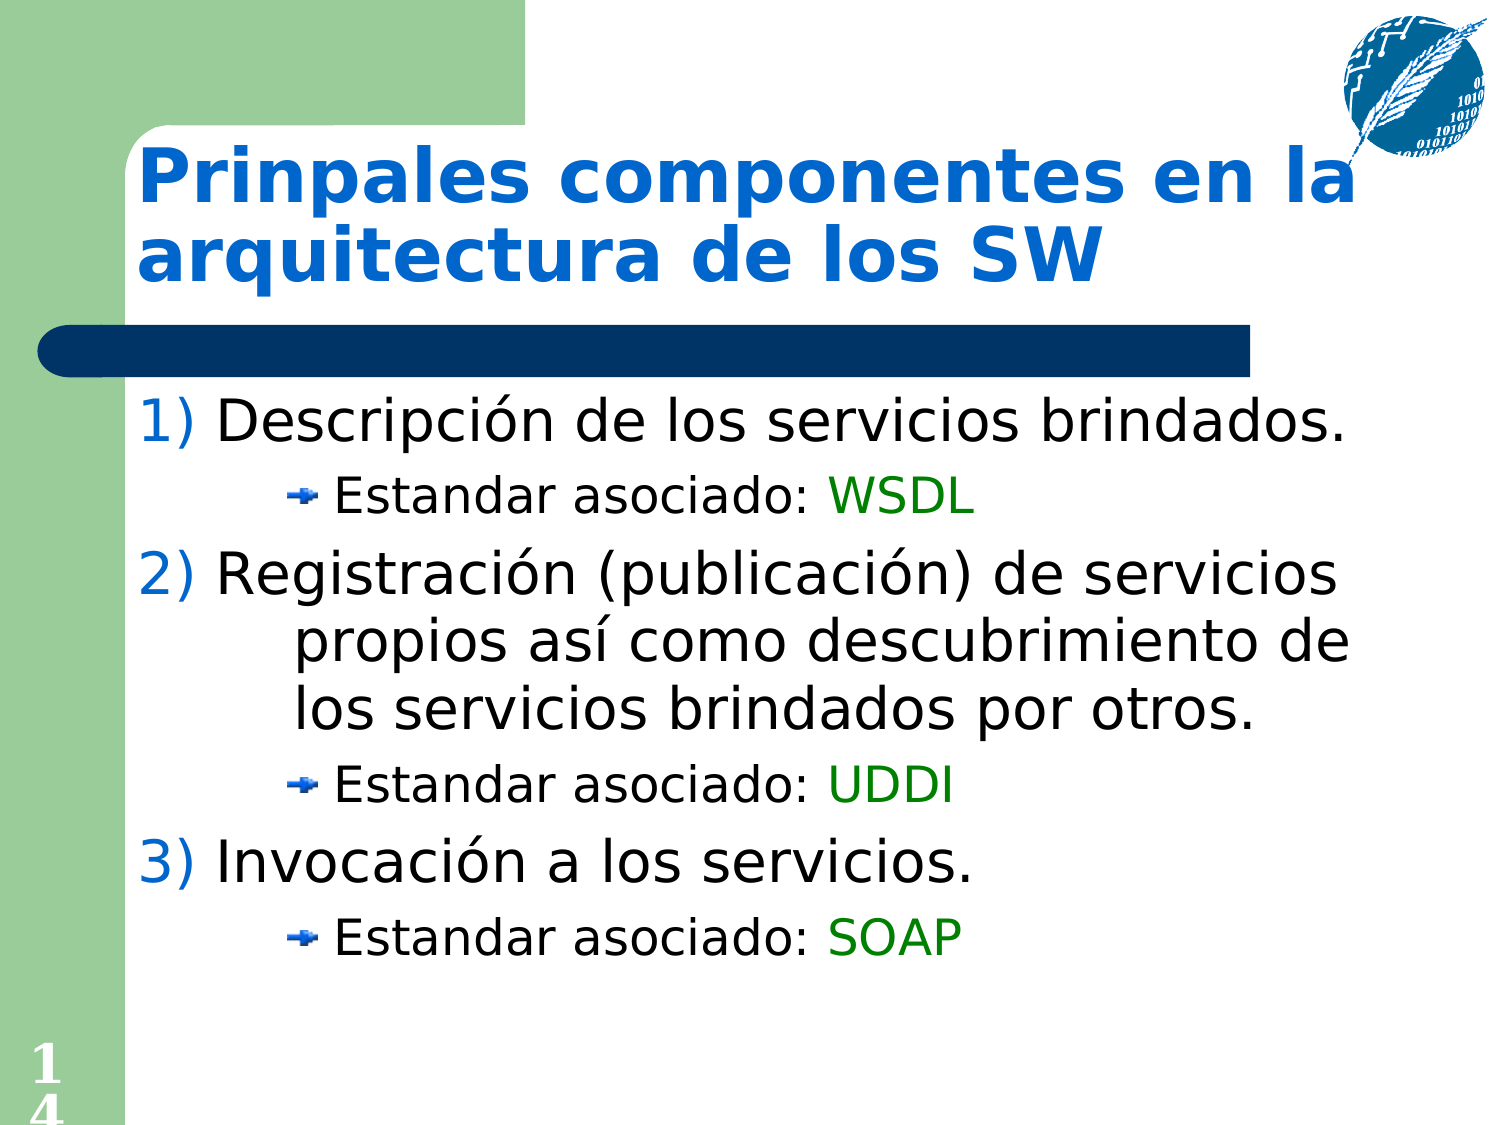

# Prinpales componentes en la arquitectura de los SW
Descripción de los servicios brindados.
Estandar asociado: WSDL
Registración (publicación) de servicios propios así como descubrimiento de los servicios brindados por otros.
Estandar asociado: UDDI
Invocación a los servicios.
Estandar asociado: SOAP
14